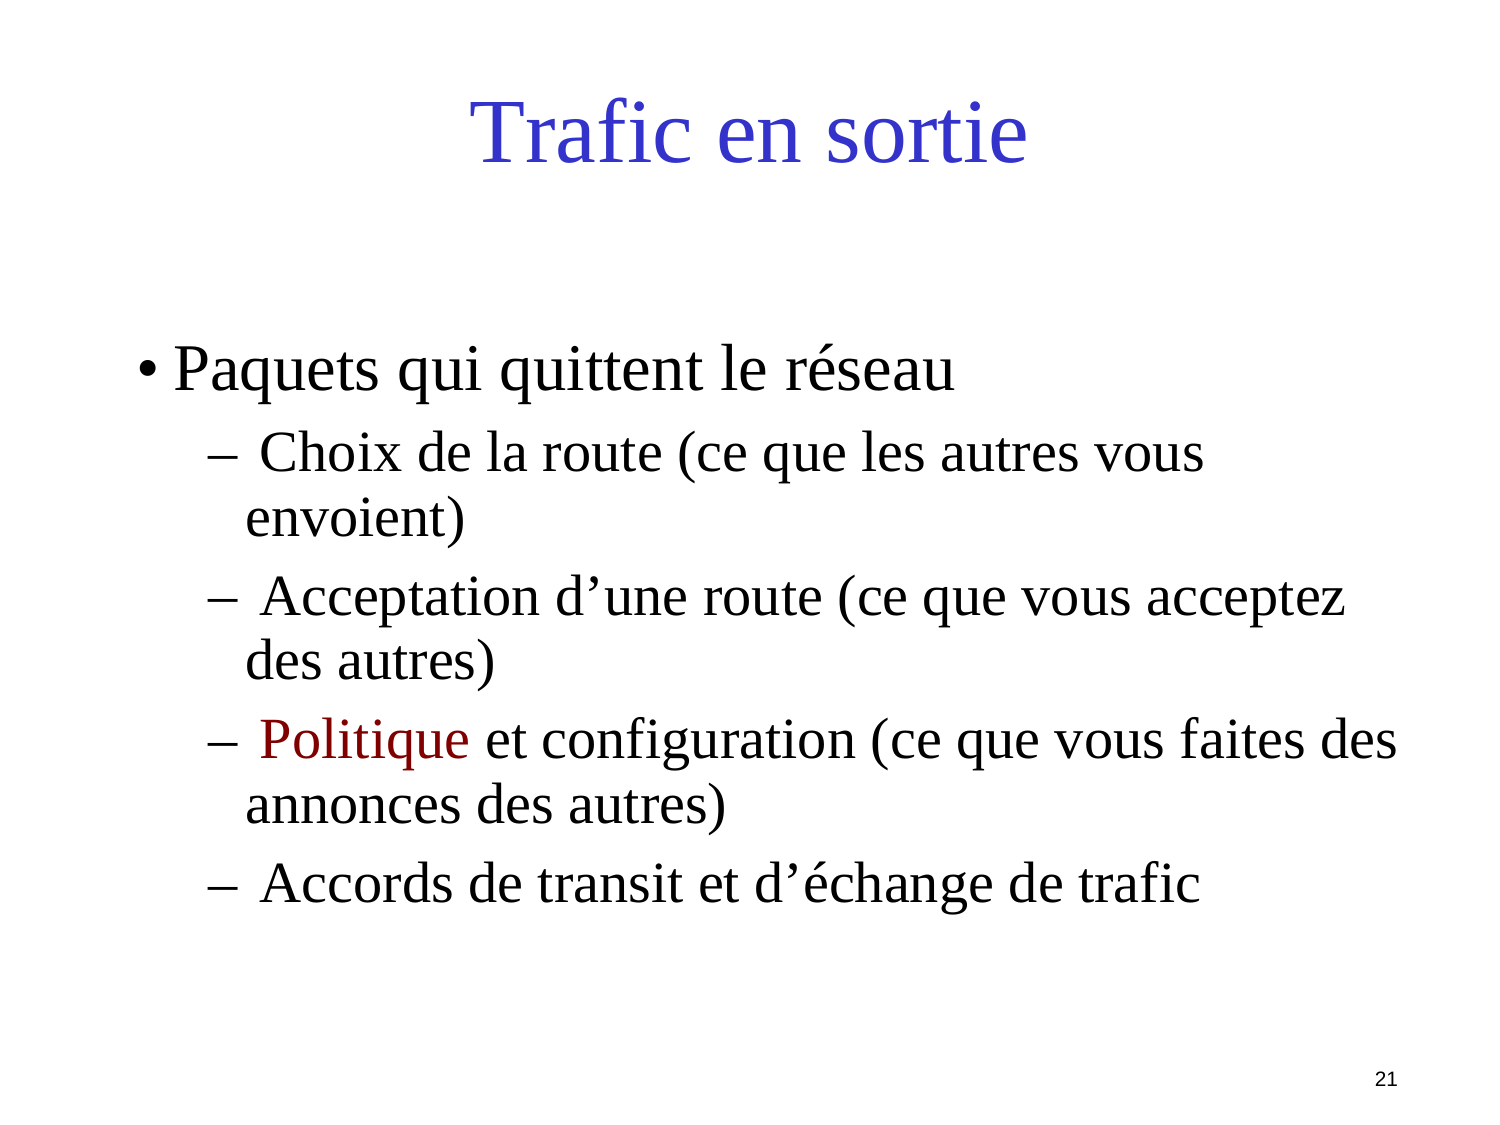

# Trafic en sortie
Paquets qui quittent le réseau
 Choix de la route (ce que les autres vous envoient)
 Acceptation d’une route (ce que vous acceptez des autres)
 Politique et configuration (ce que vous faites des annonces des autres)
 Accords de transit et d’échange de trafic